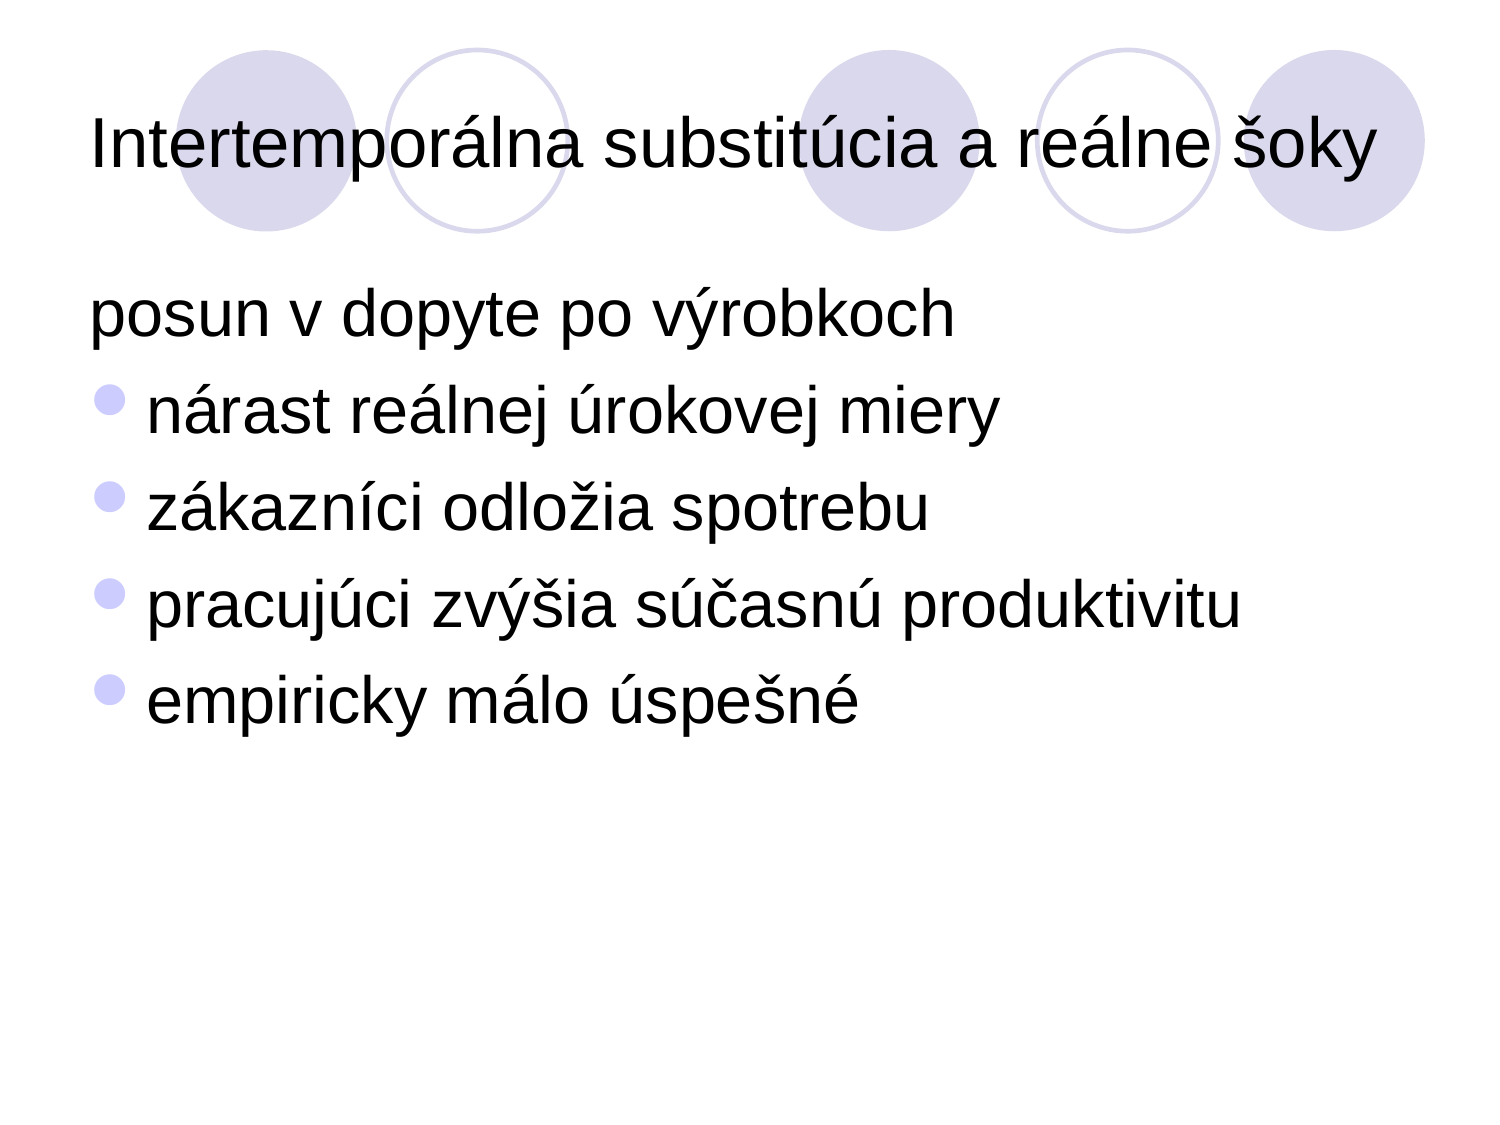

# Intertemporálna substitúcia a reálne šoky
posun v dopyte po výrobkoch
nárast reálnej úrokovej miery
zákazníci odložia spotrebu
pracujúci zvýšia súčasnú produktivitu
empiricky málo úspešné